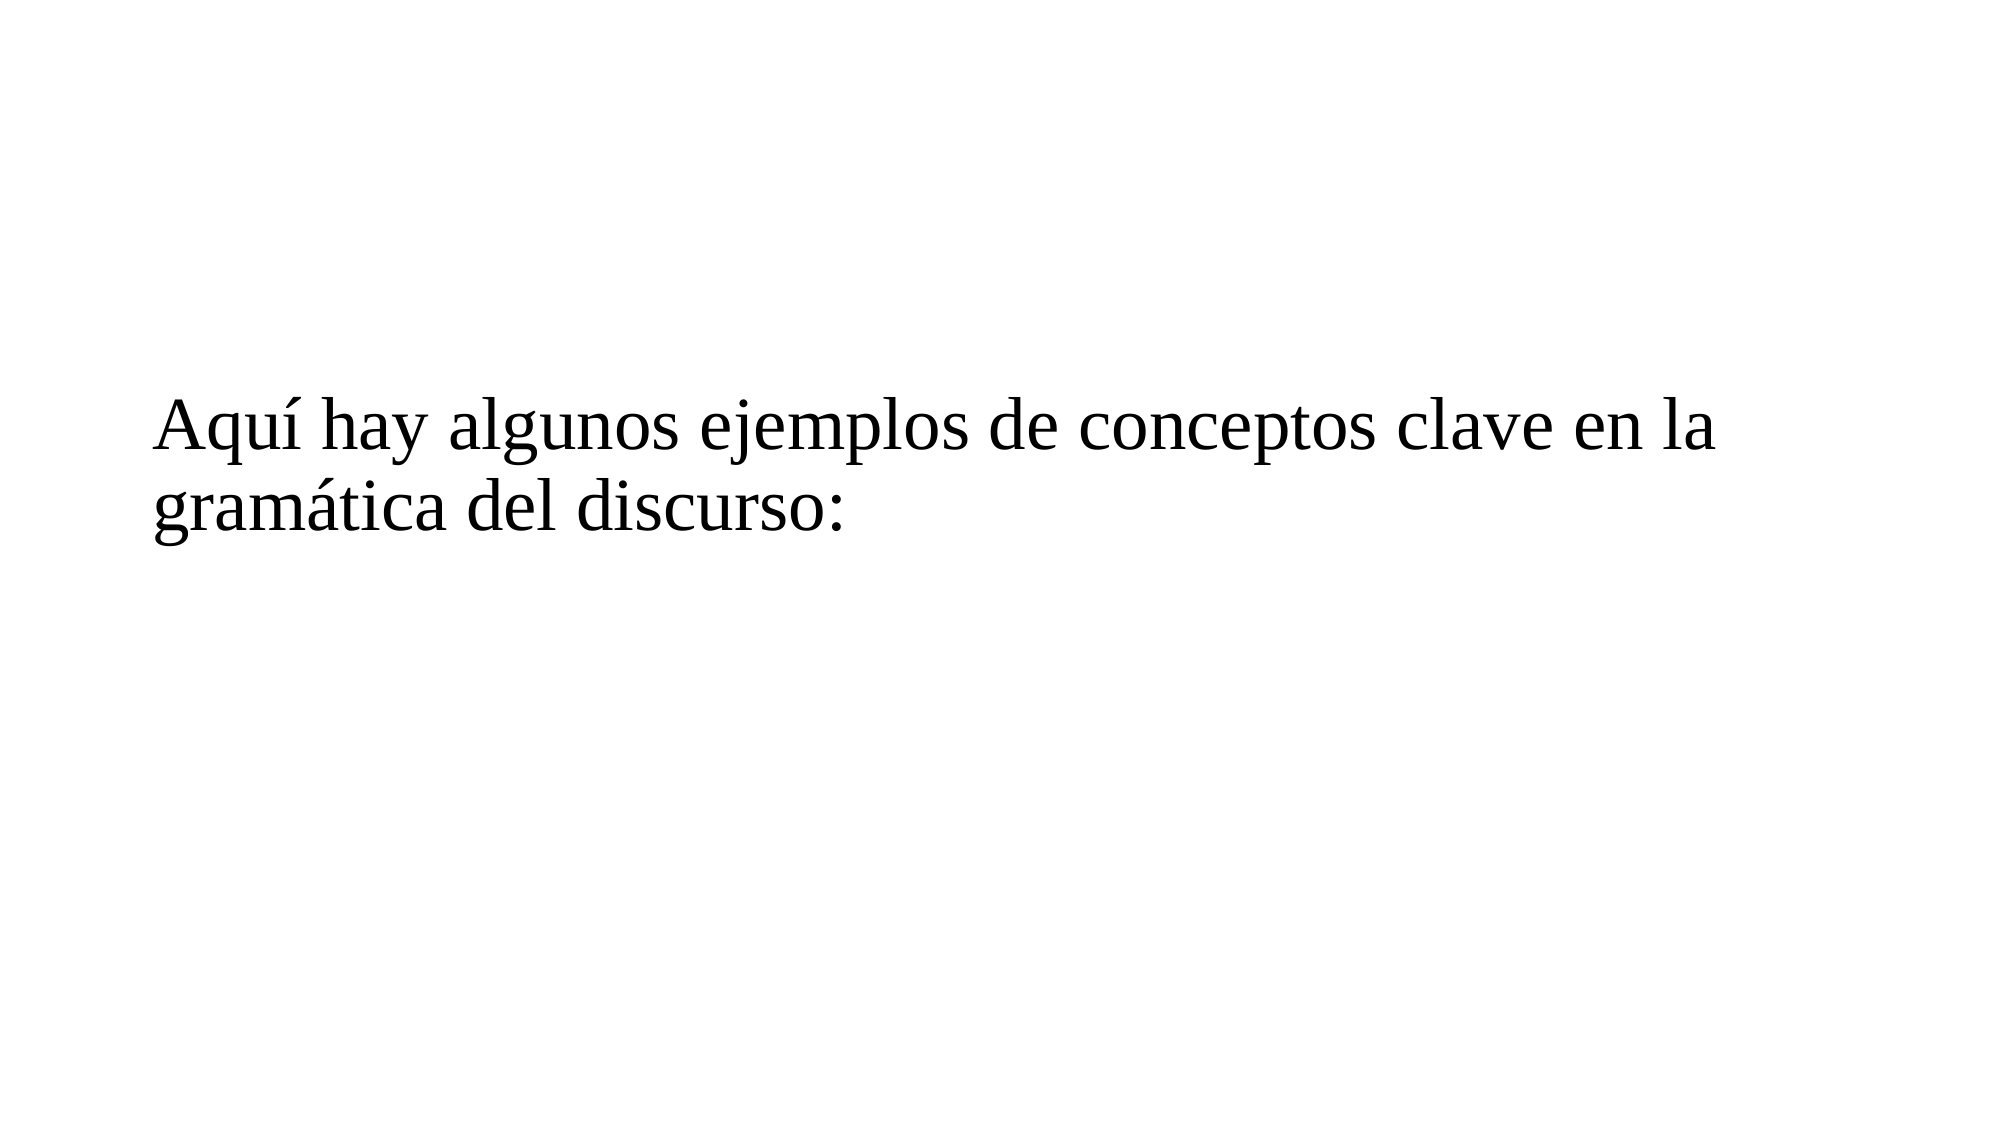

# Aquí hay algunos ejemplos de conceptos clave en la gramática del discurso: